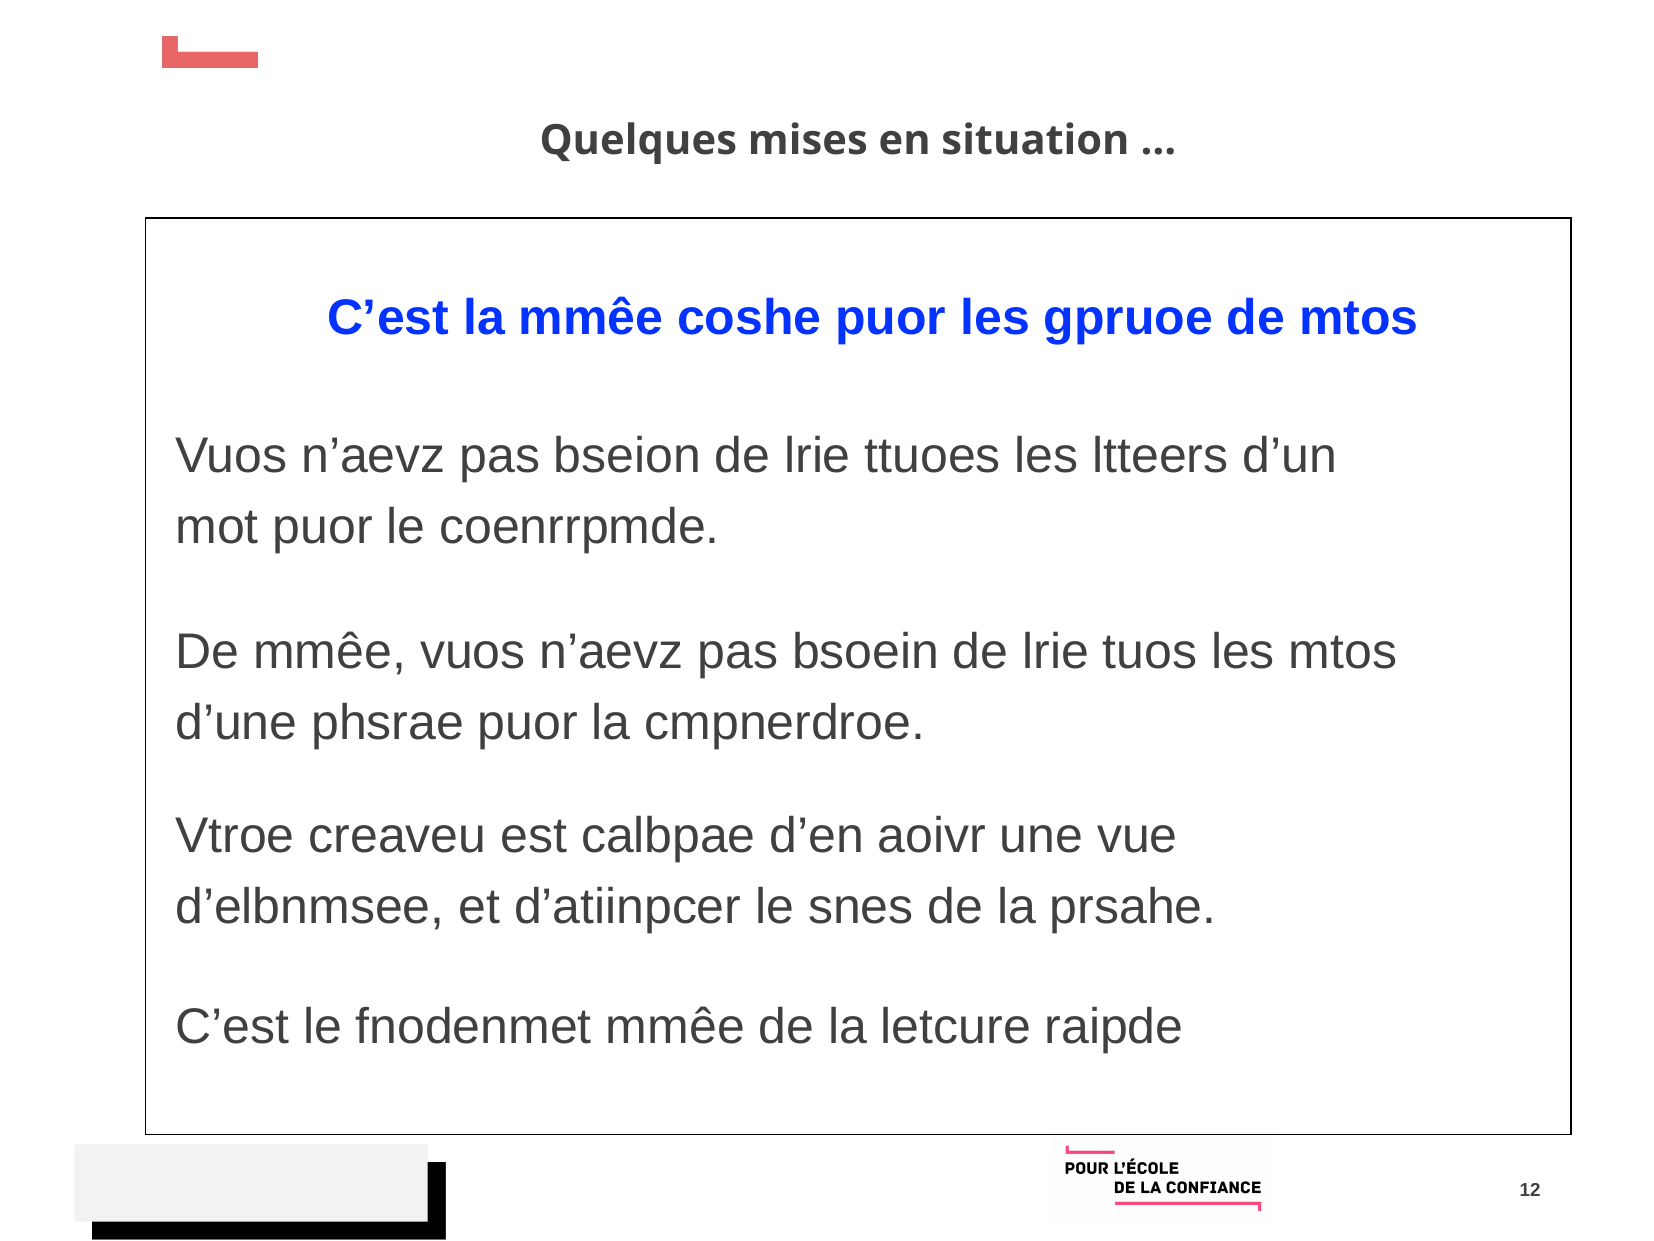

# Quelques mises en situation …
C’est la mmêe coshe puor les gpruoe de mtos
Vuos n’aevz pas bseion de lrie ttuoes les ltteers d’un
mot puor le coenrrpmde.
De mmêe, vuos n’aevz pas bsoein de lrie tuos les mtos
d’une phsrae puor la cmpnerdroe.
Vtroe creaveu est calbpae d’en aoivr une vue
d’elbnmsee, et d’atiinpcer le snes de la prsahe.
C’est le fnodenmet mmêe de la letcure raipde